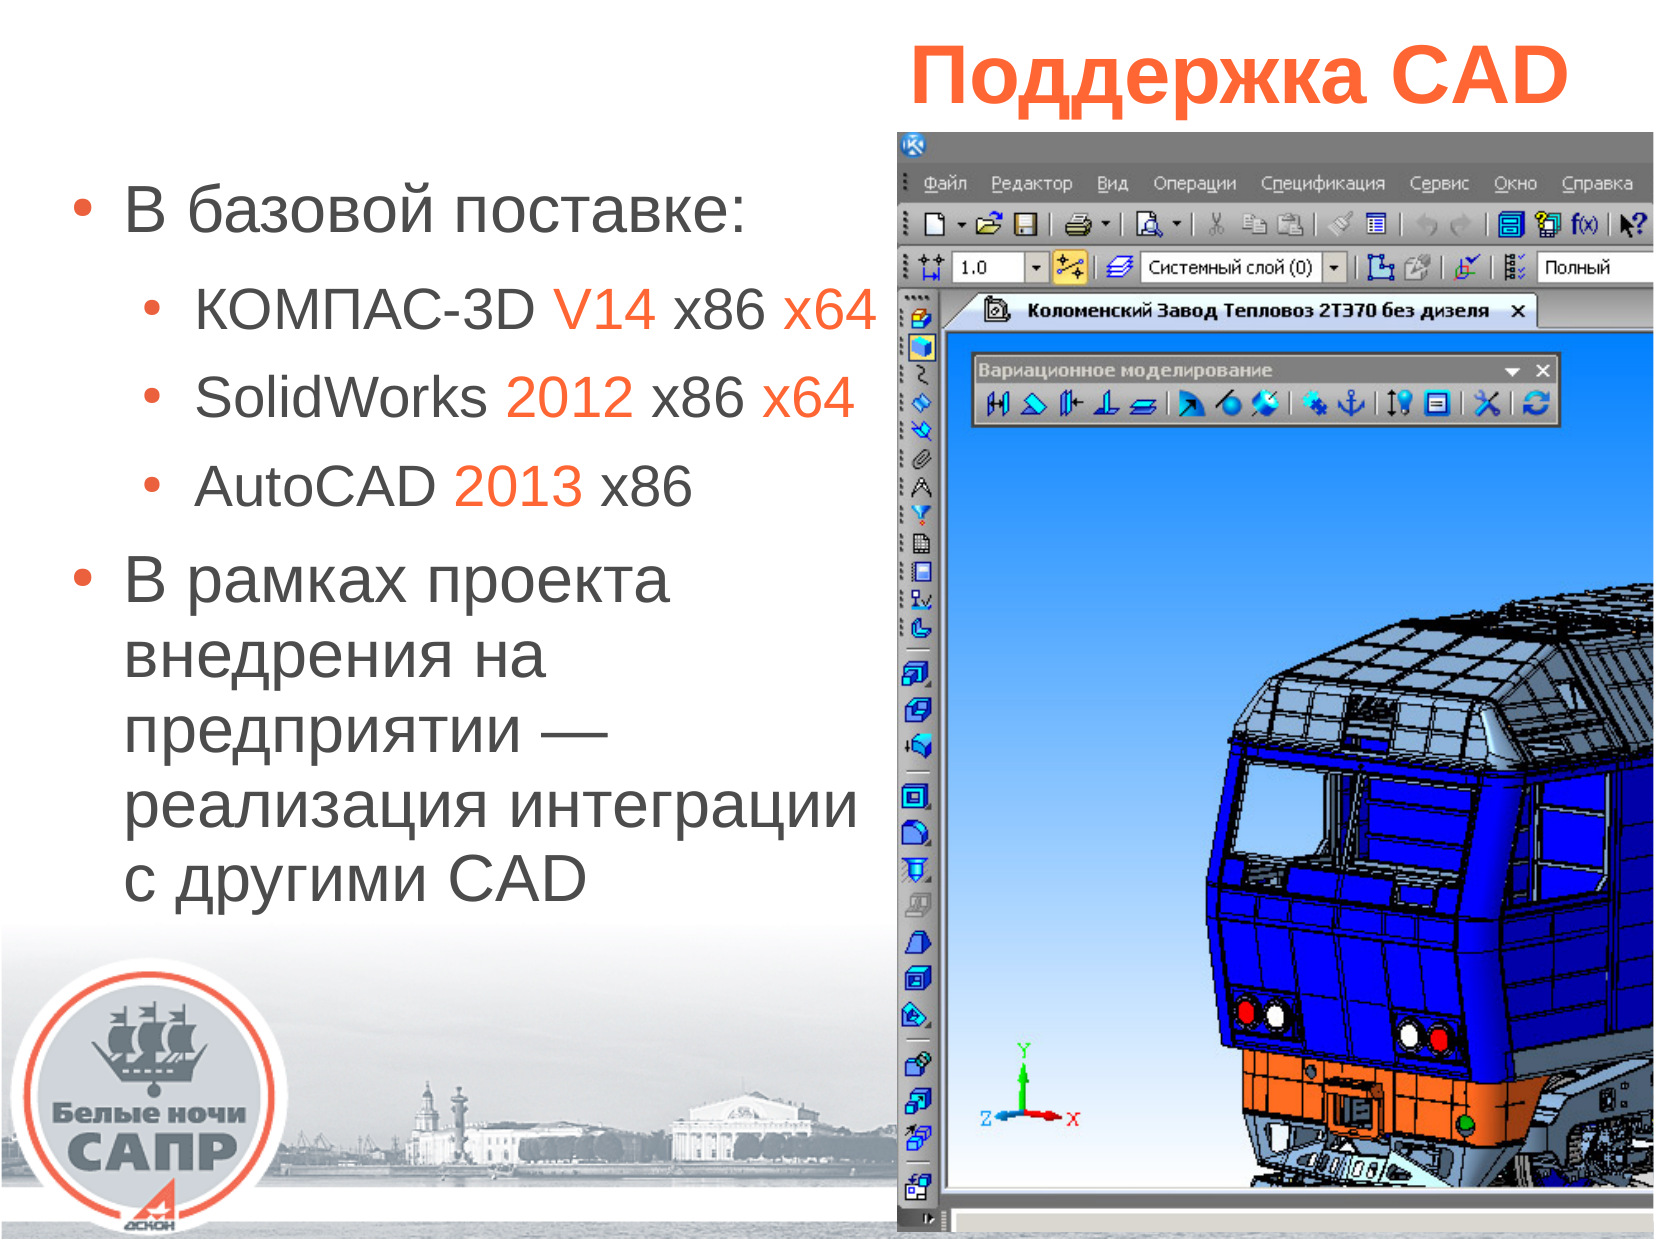

# Поддержка CAD
В базовой поставке:
КОМПАС-3D V14 x86 x64
SolidWorks 2012 x86 x64
AutoCAD 2013 x86
В рамках проекта внедрения на предприятии — реализация интеграции с другими CAD